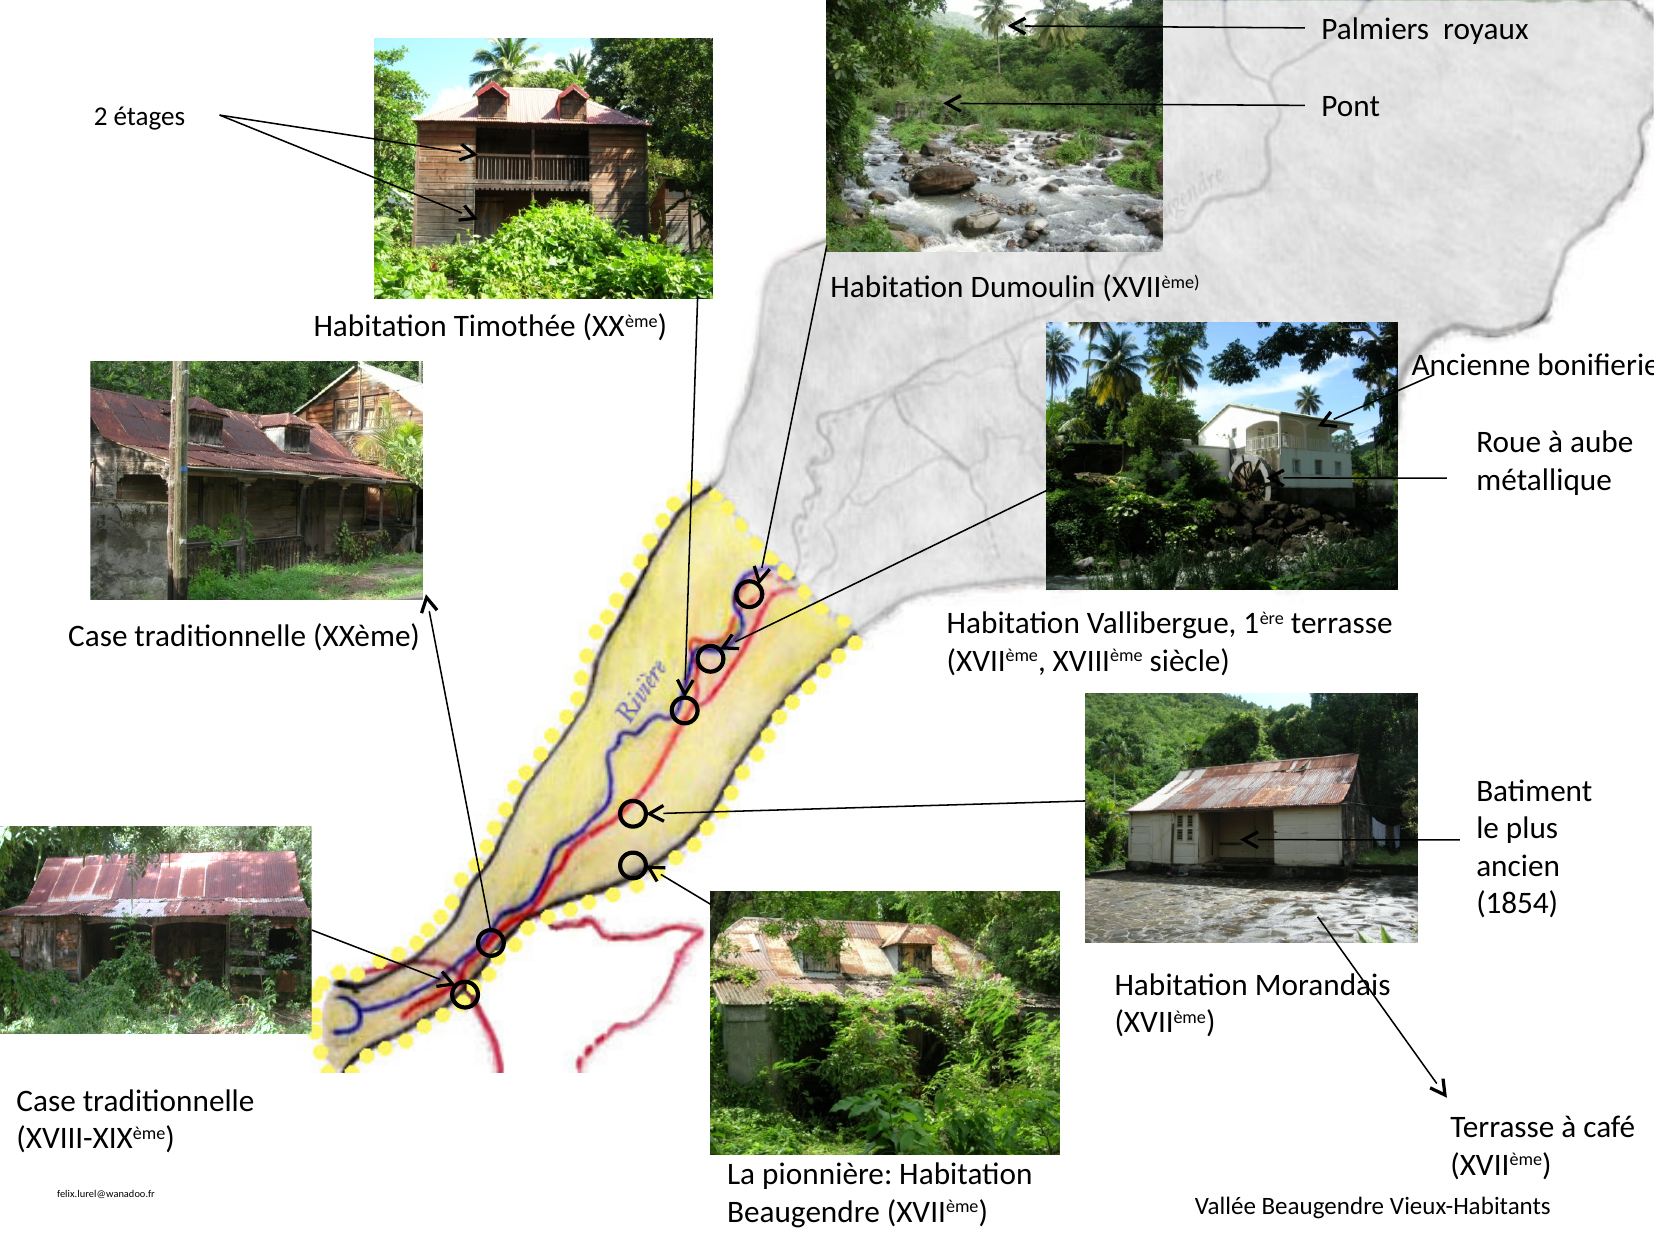

Palmiers royaux
Pont
2 étages
Habitation Dumoulin (XVIIème)
Habitation Timothée (XXème)
Ancienne bonifierie
Roue à aube métallique
Habitation Vallibergue, 1ère terrasse
(XVIIème, XVIIIème siècle)
Case traditionnelle (XXème)
Batiment le plus ancien (1854)
Habitation Morandais (XVIIème)
Case traditionnelle (XVIII-XIXème)
Terrasse à café (XVIIème)
La pionnière: Habitation Beaugendre (XVIIème)
felix.lurel@wanadoo.fr
Vallée Beaugendre Vieux-Habitants